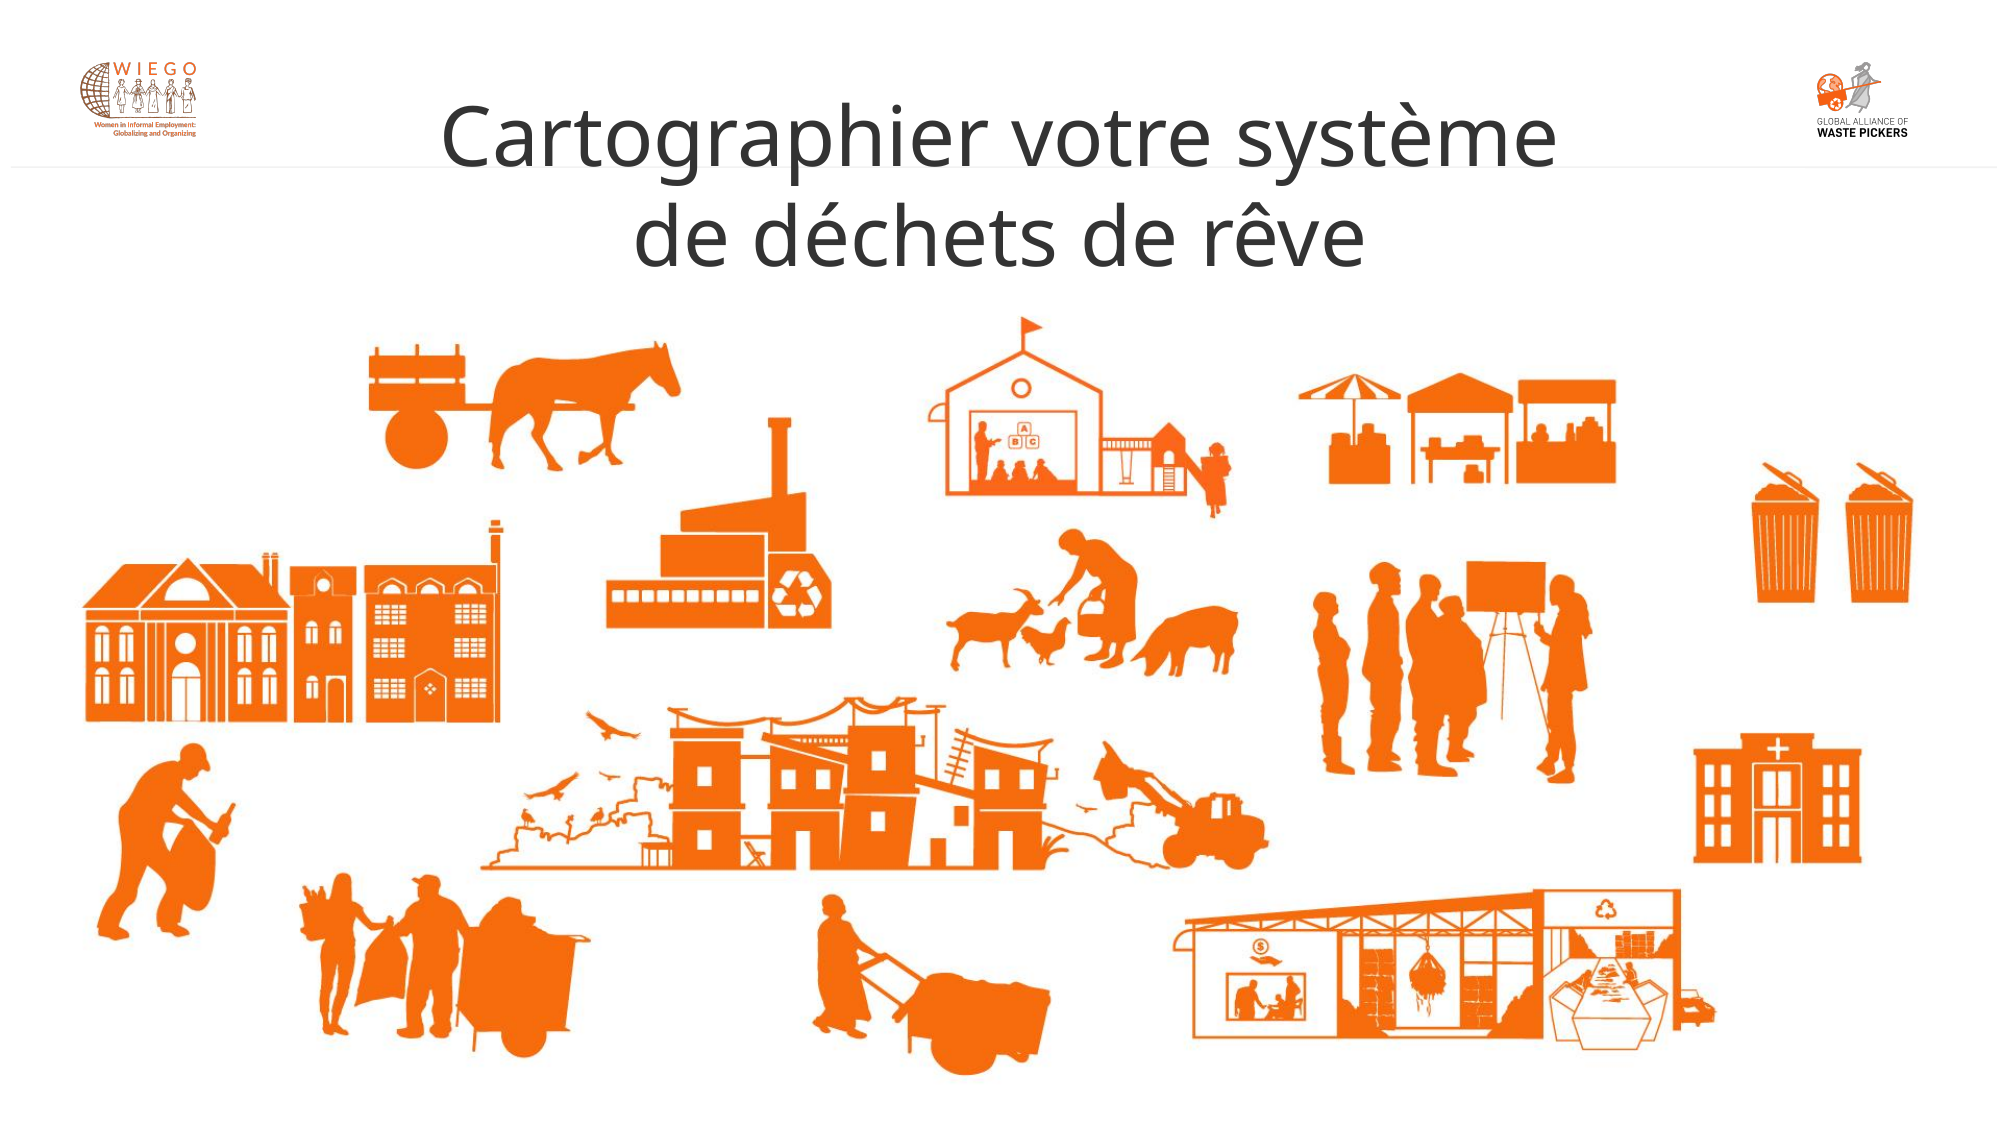

Cartographier votre système
de déchets de rêve